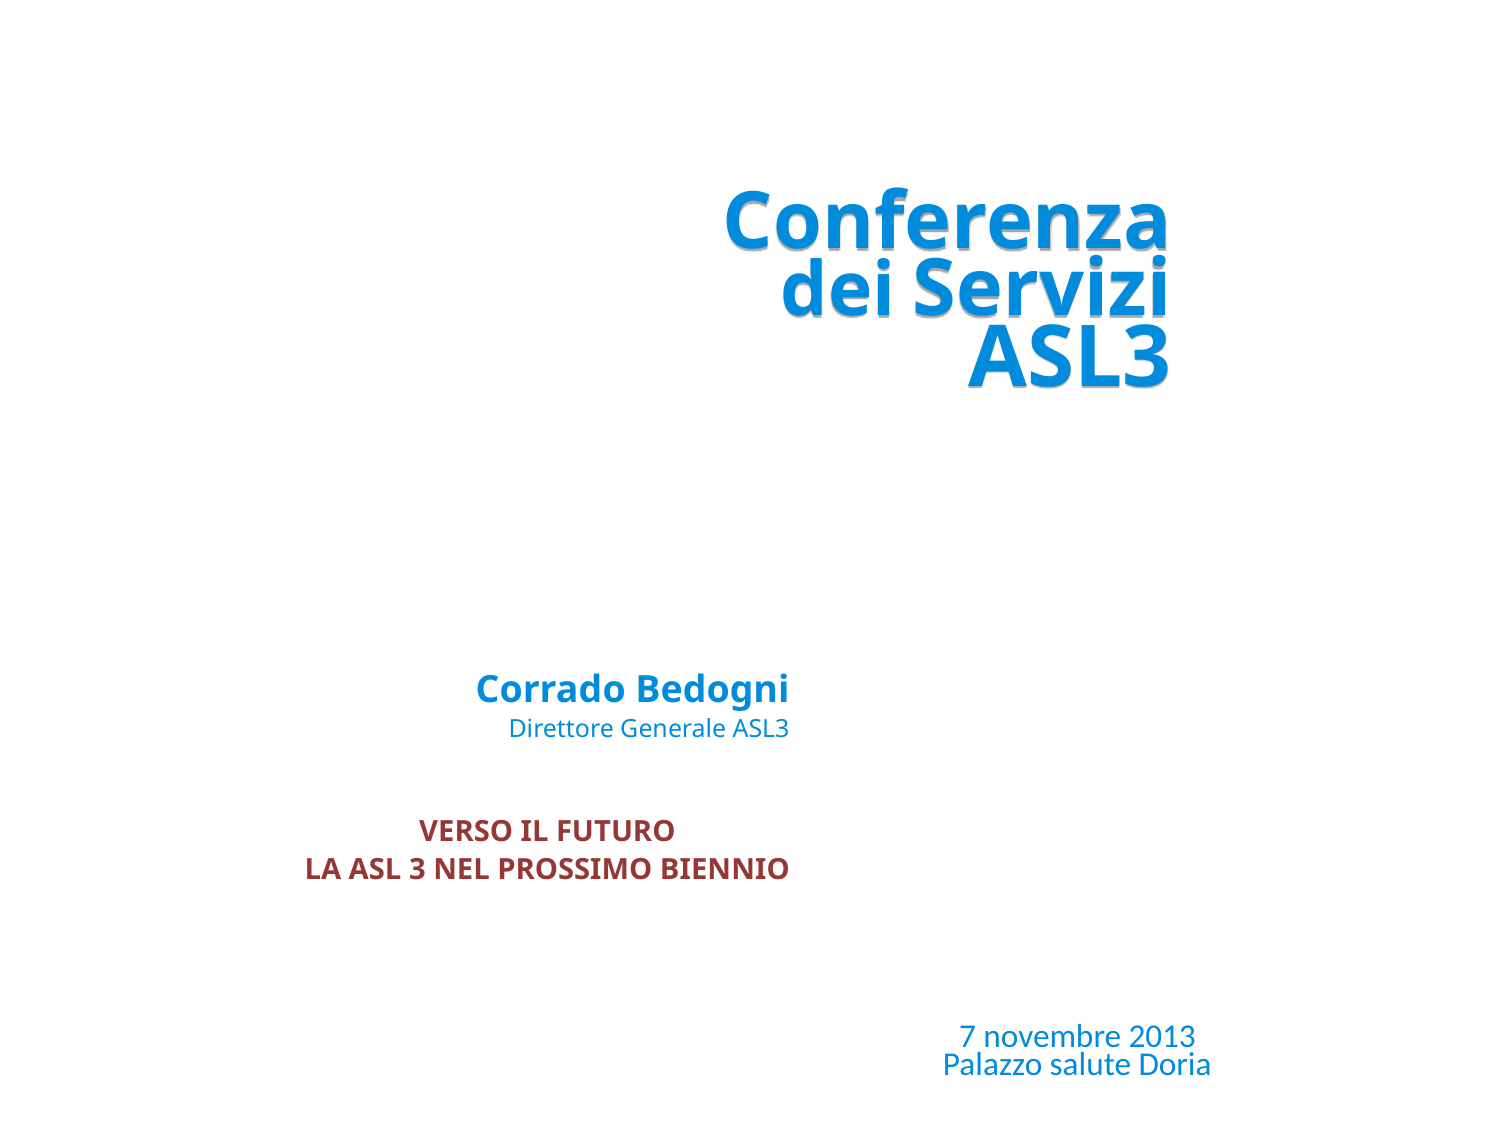

# Conferenza dei Servizi ASL3
Corrado Bedogni
Direttore Generale ASL3
VERSO IL FUTURO
LA ASL 3 NEL PROSSIMO BIENNIO
7 novembre 2013
Palazzo salute Doria